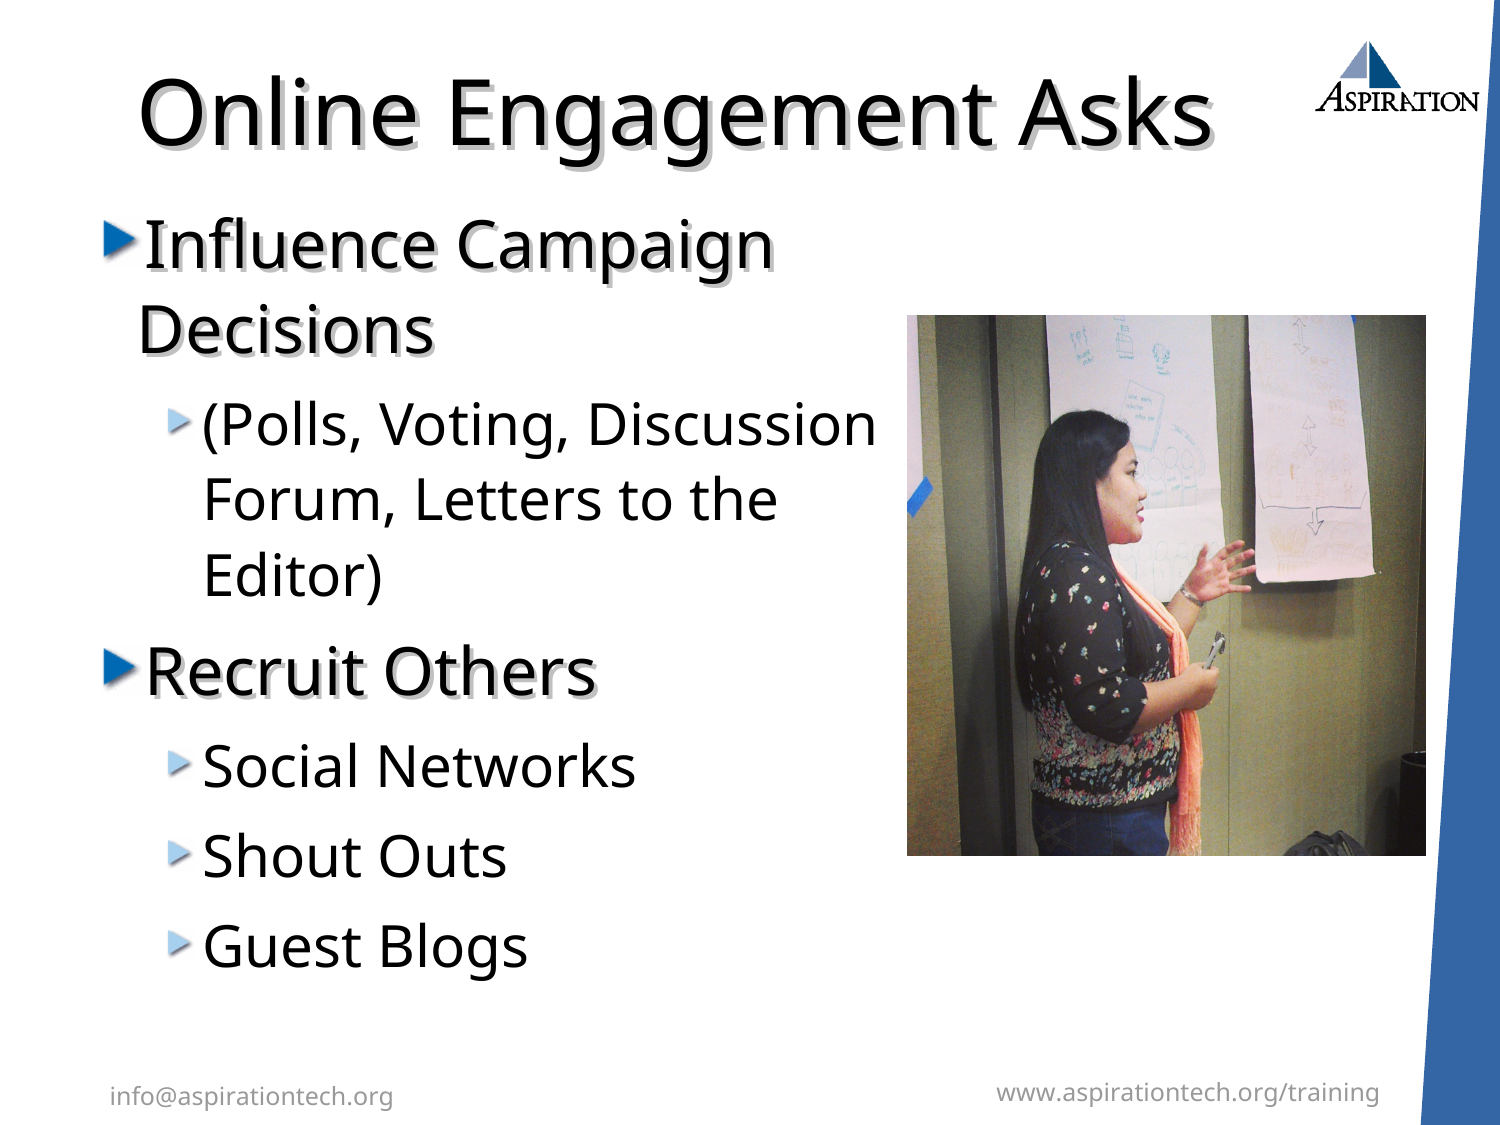

# Online Engagement Asks
Influence Campaign Decisions
(Polls, Voting, Discussion Forum, Letters to the Editor)
Recruit Others
Social Networks
Shout Outs
Guest Blogs